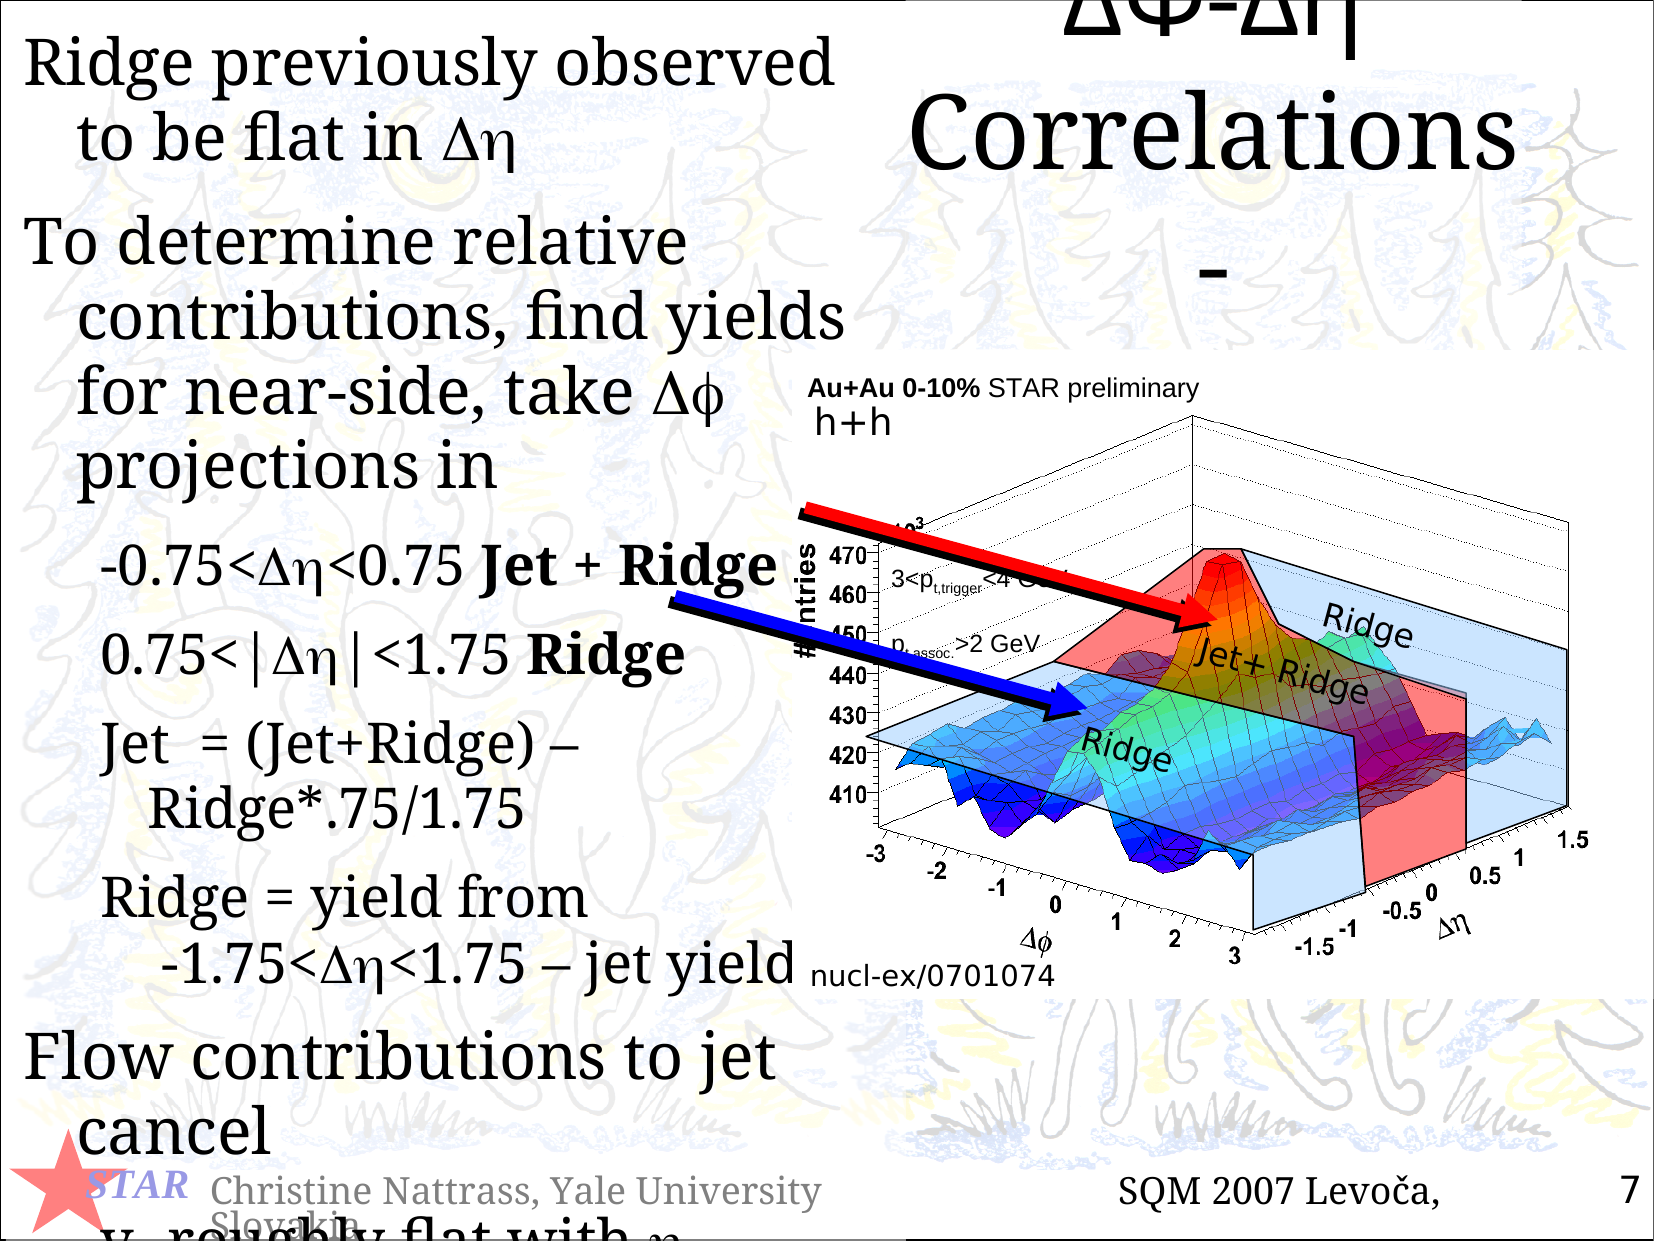

# ΔΦ-Δη Correlations - Method
Ridge previously observed to be flat in 
To determine relative contributions, find yields for near-side, take
projections in
-0.75<<0.75 Jet + Ridge
0.75<||<1.75 Ridge
Jet = (Jet+Ridge) –
Ridge*.75/1.75
Ridge = yield from
 -1.75<<1.75 – jet yield
Flow contributions to jet
cancel
v2 roughly flat with 
Au+Au 0-10% STAR preliminary
h+h
3<pt,trigger<4 GeV
pt,assoc.>2 GeV
Ridge
Jet+ Ridge
Ridge
nucl-ex/0701074